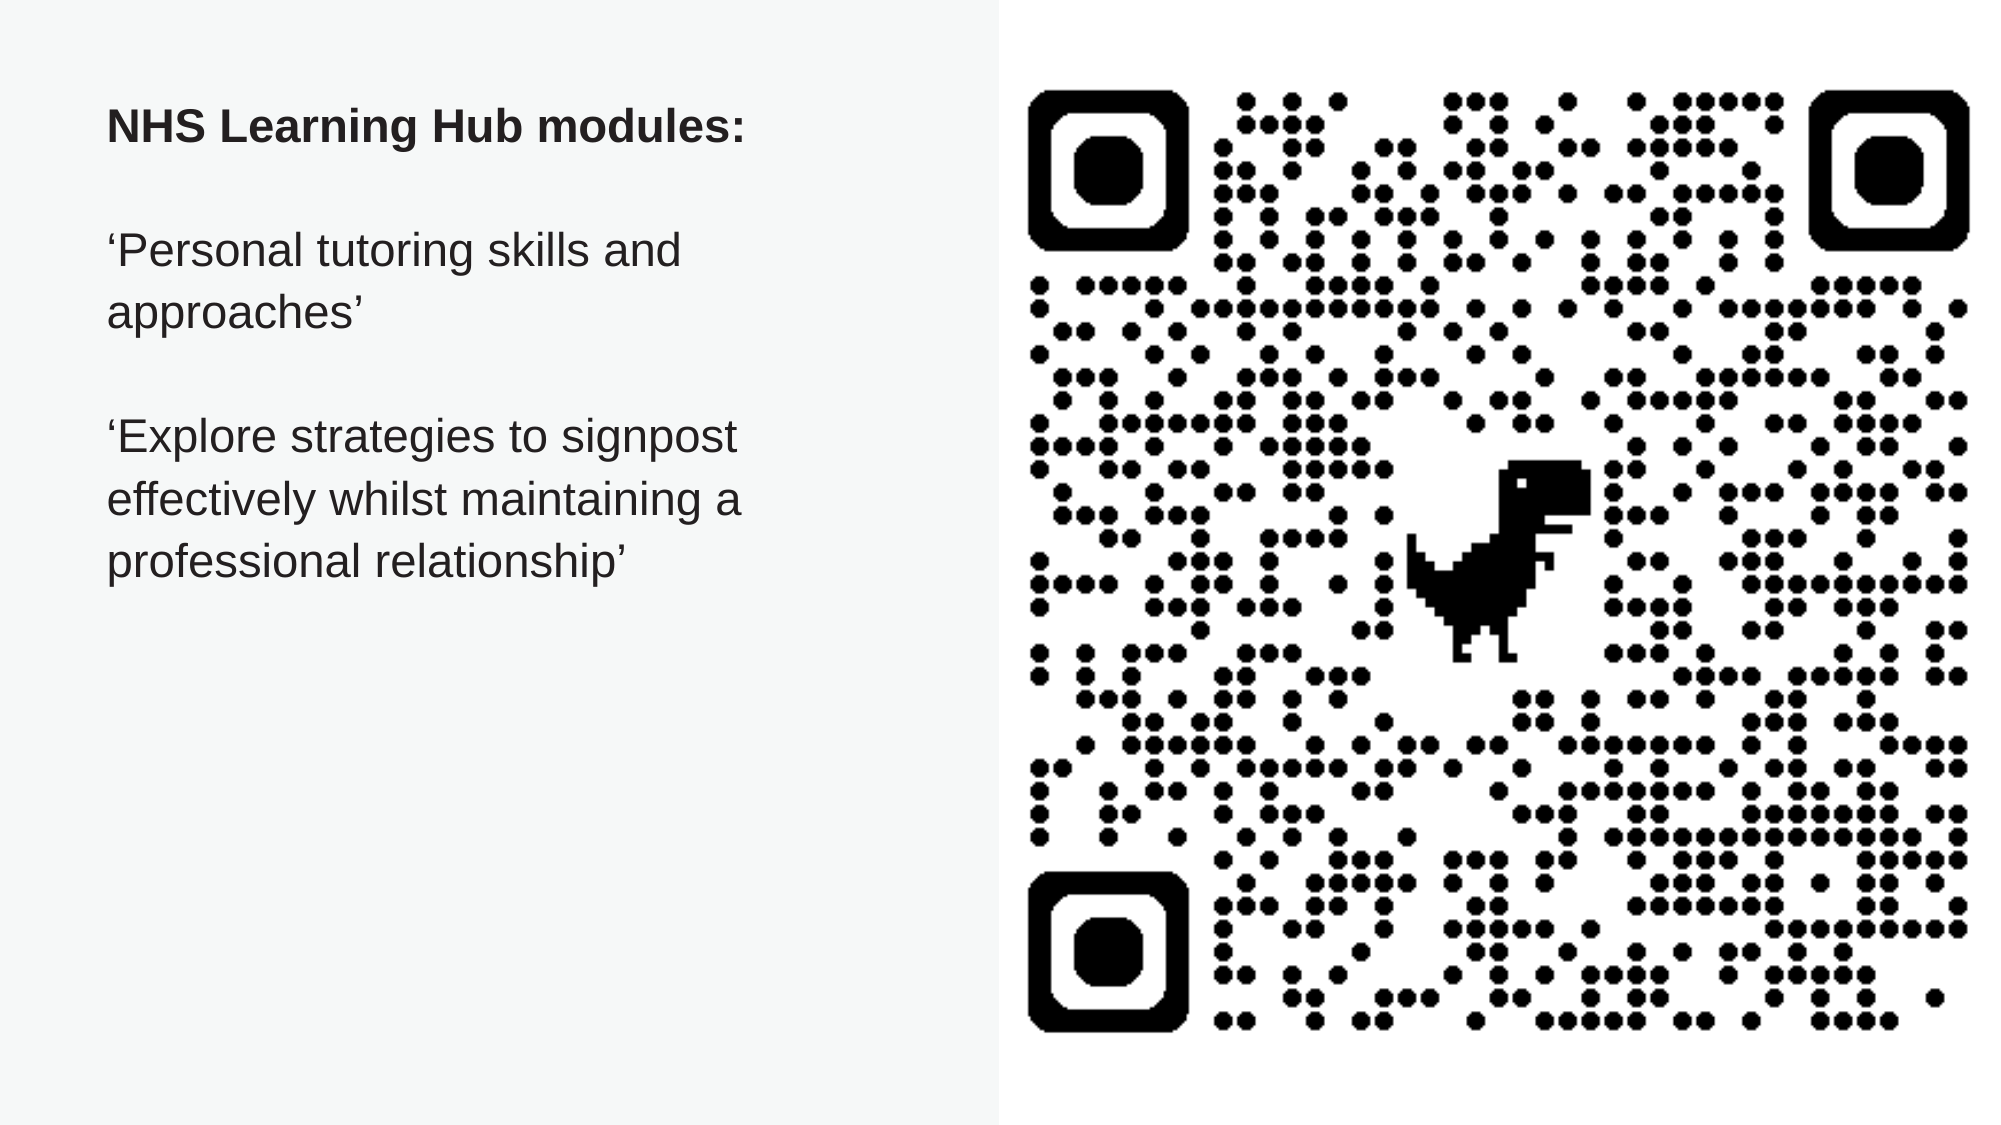

# NHS Learning Hub modules: ‘Personal tutoring skills and approaches’ ‘Explore strategies to signpost effectively whilst maintaining a professional relationship’